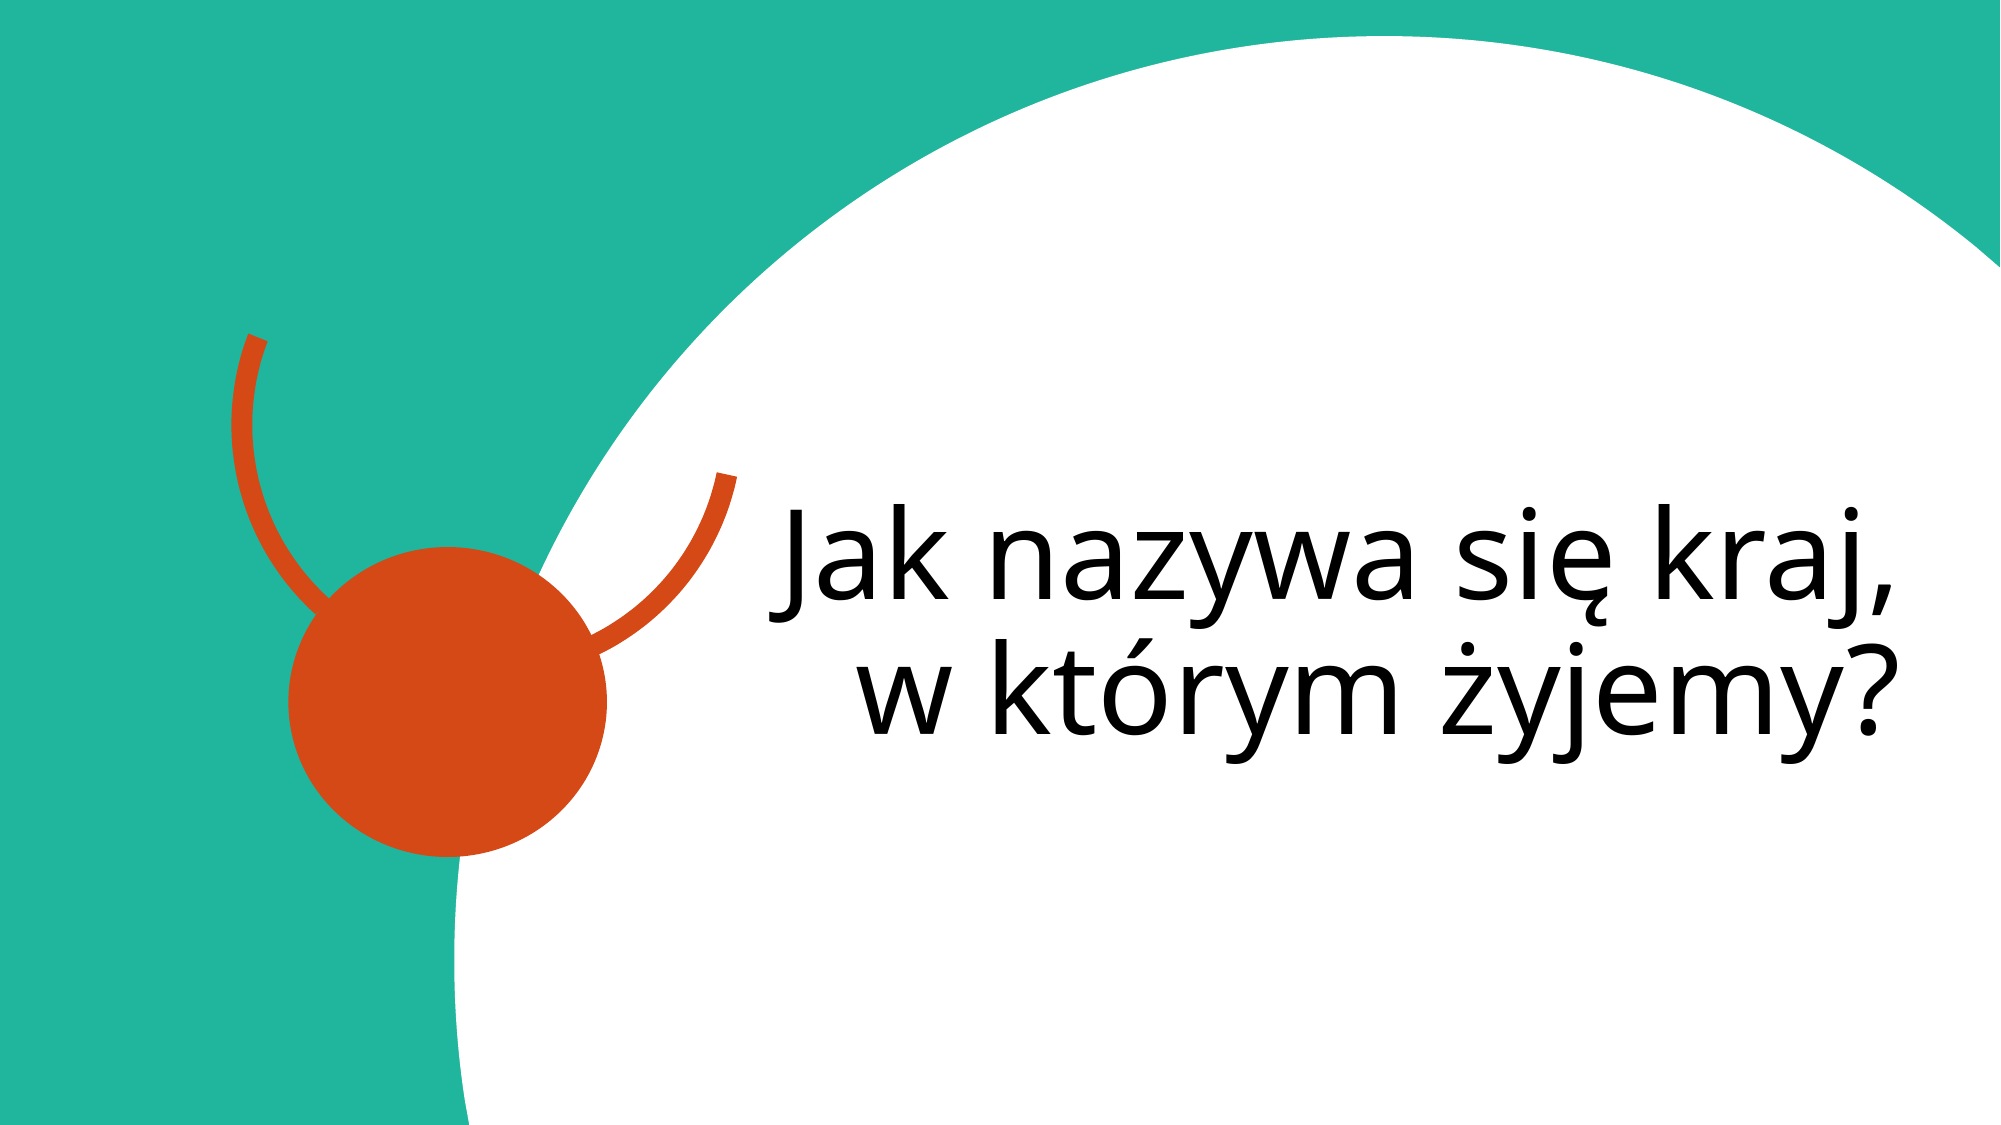

# Jak nazywa się kraj, w którym żyjemy?